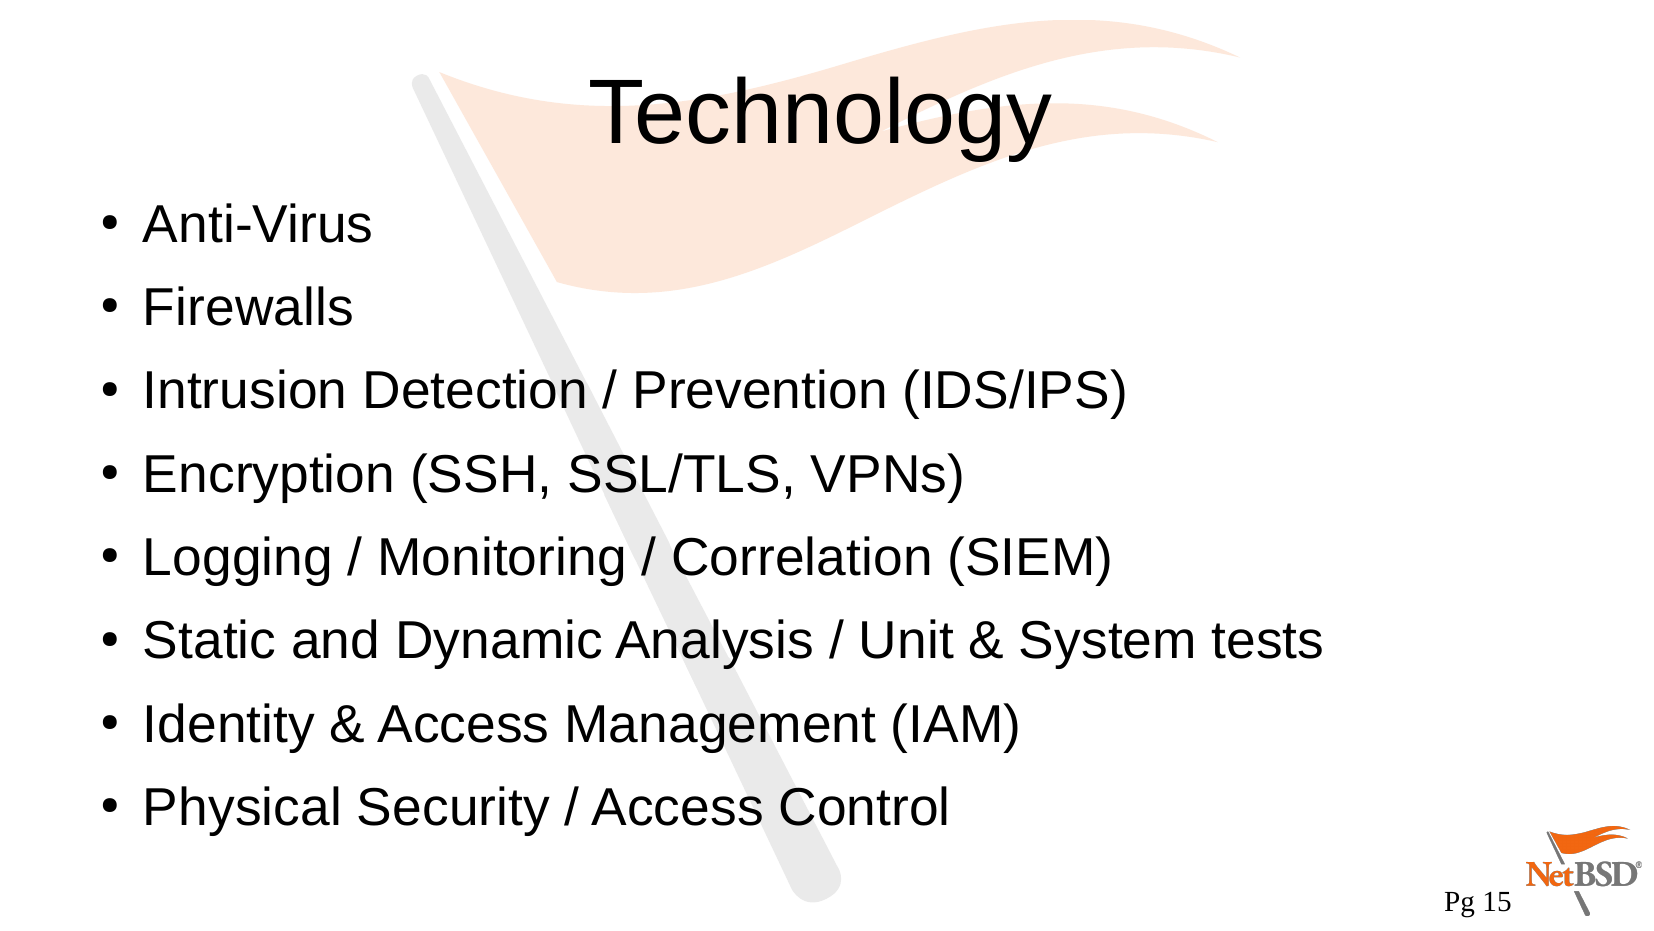

# Technology
Anti-Virus
Firewalls
Intrusion Detection / Prevention (IDS/IPS)
Encryption (SSH, SSL/TLS, VPNs)
Logging / Monitoring / Correlation (SIEM)
Static and Dynamic Analysis / Unit & System tests
Identity & Access Management (IAM)
Physical Security / Access Control